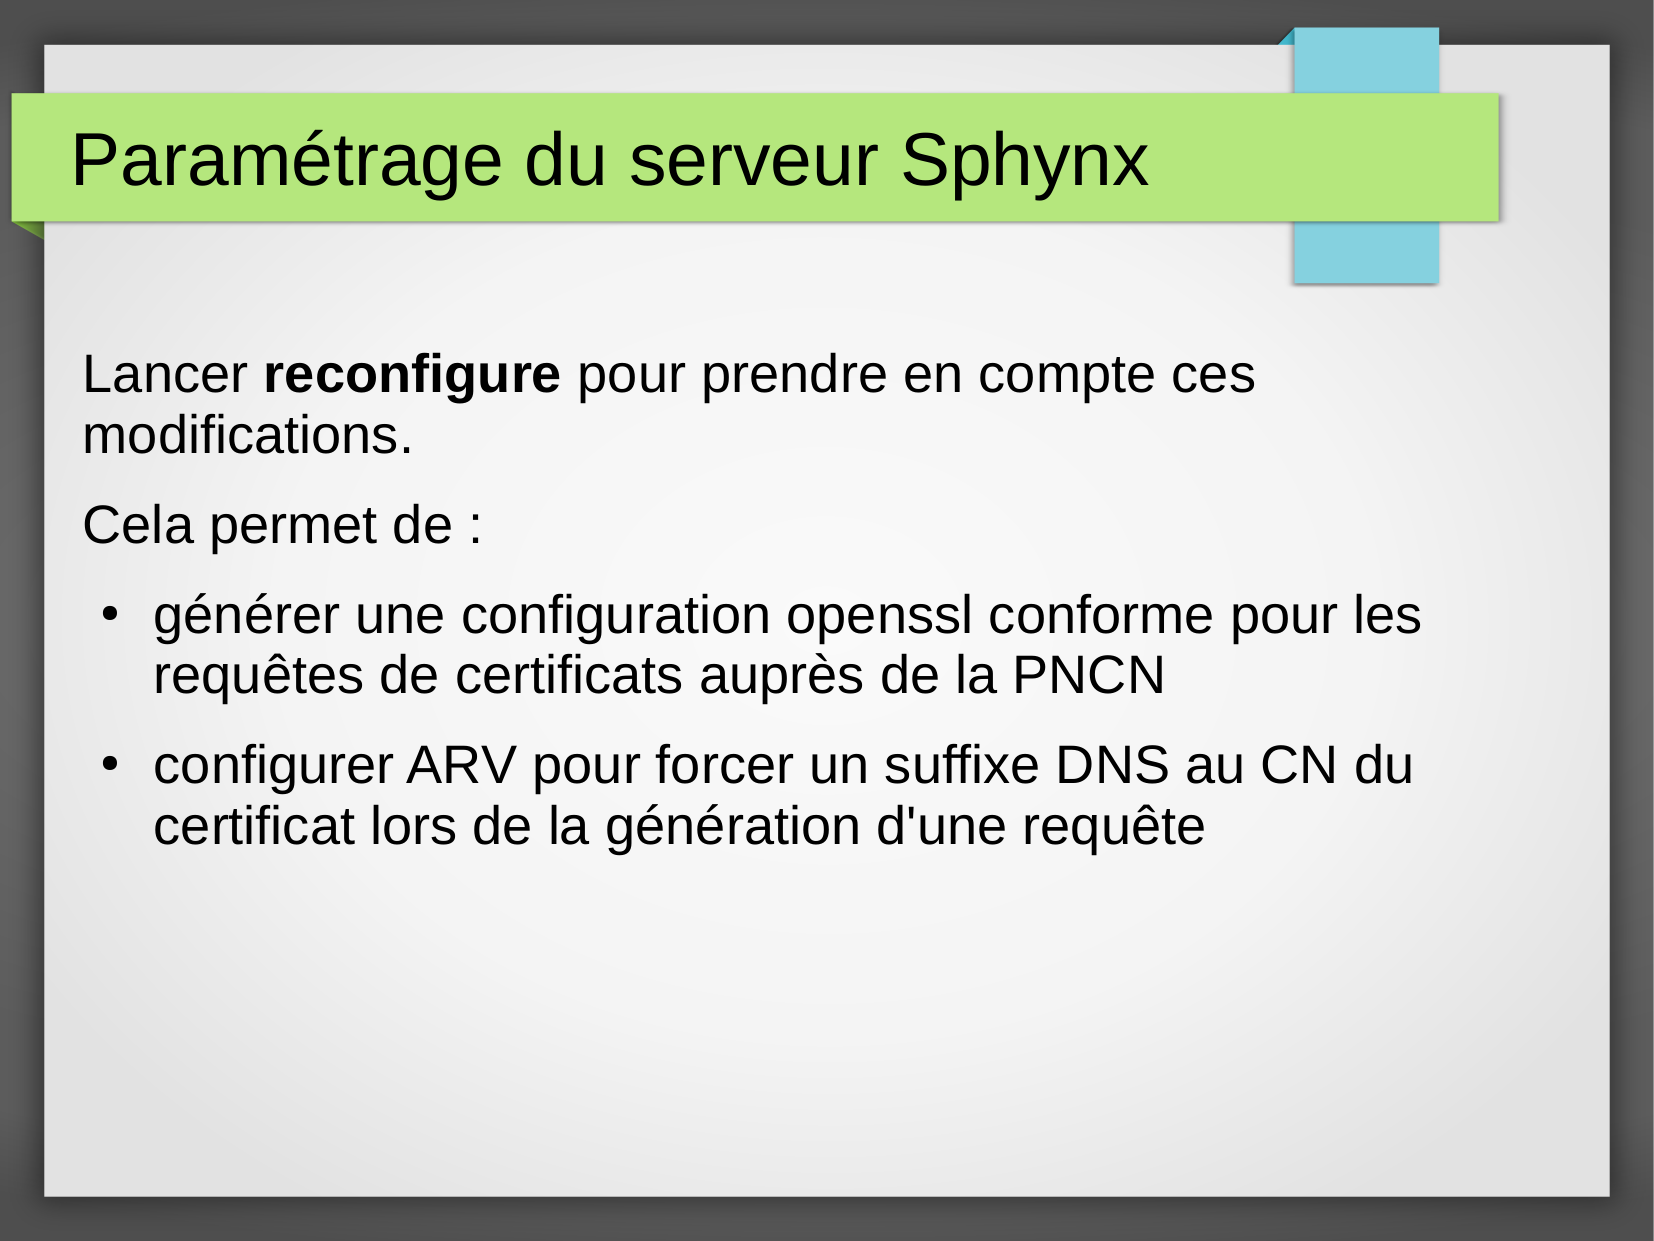

# Paramétrage du serveur Sphynx
Lancer reconfigure pour prendre en compte ces modifications.
Cela permet de :
générer une configuration openssl conforme pour les requêtes de certificats auprès de la PNCN
configurer ARV pour forcer un suffixe DNS au CN du certificat lors de la génération d'une requête